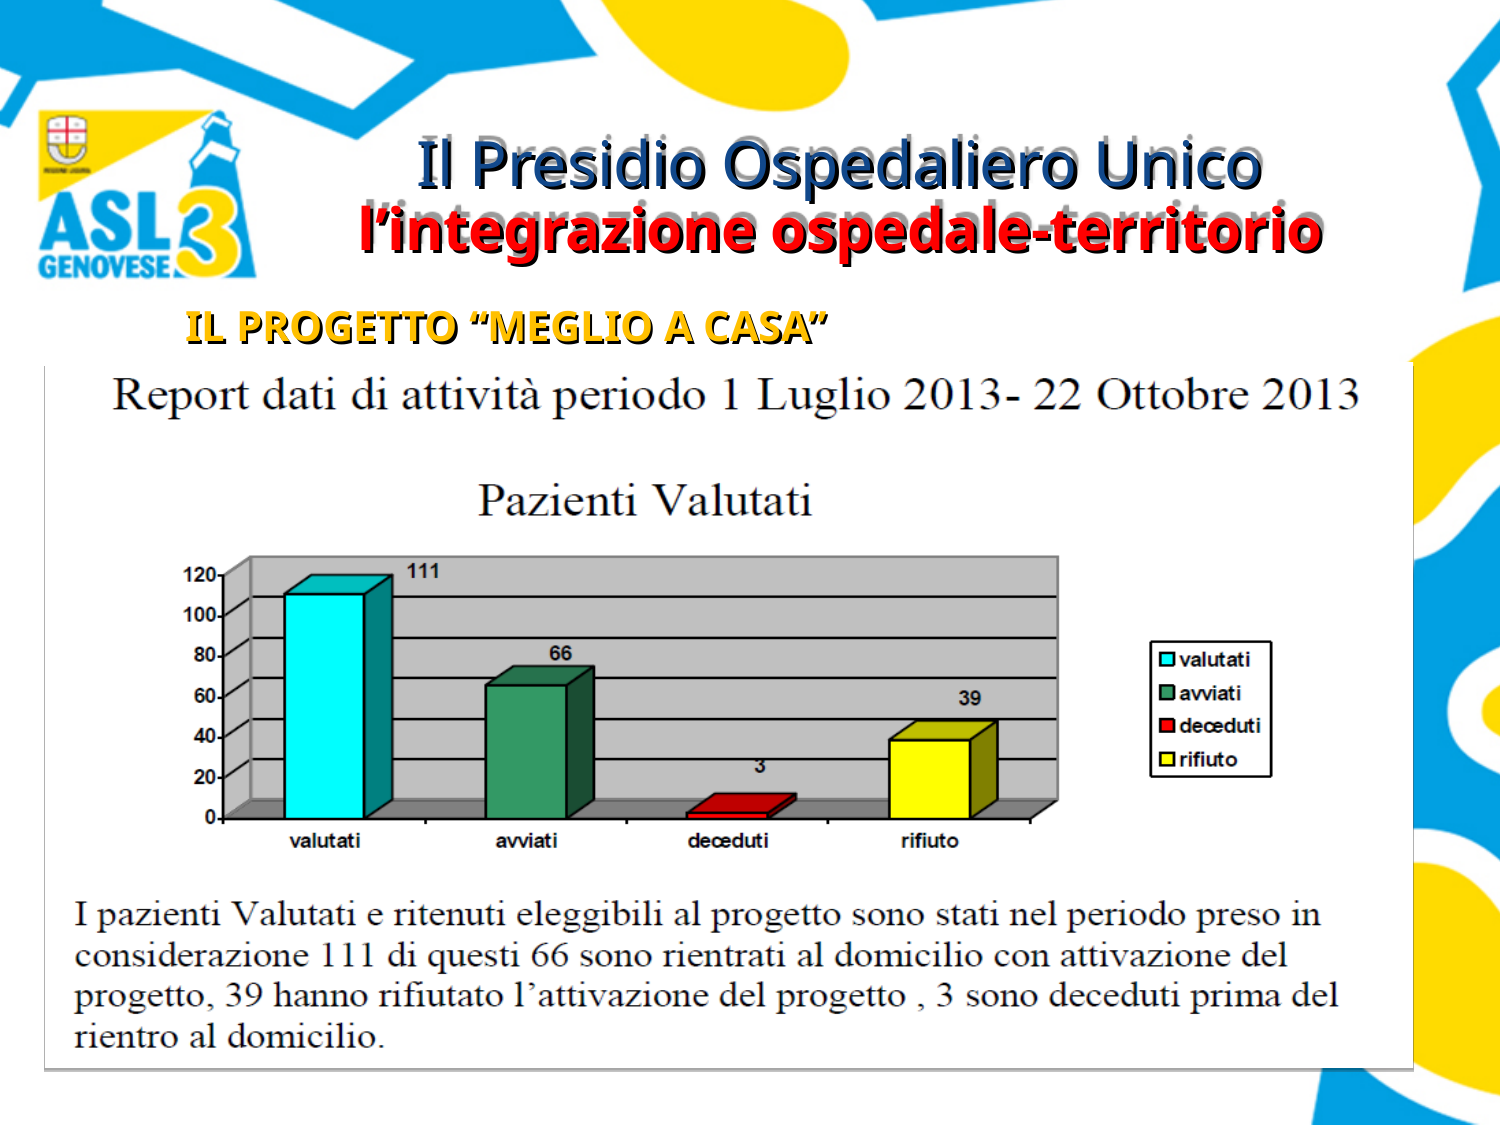

Il Presidio Ospedaliero Unico
l’integrazione ospedale-territorio
 IL PROGETTO “MEGLIO A CASA”